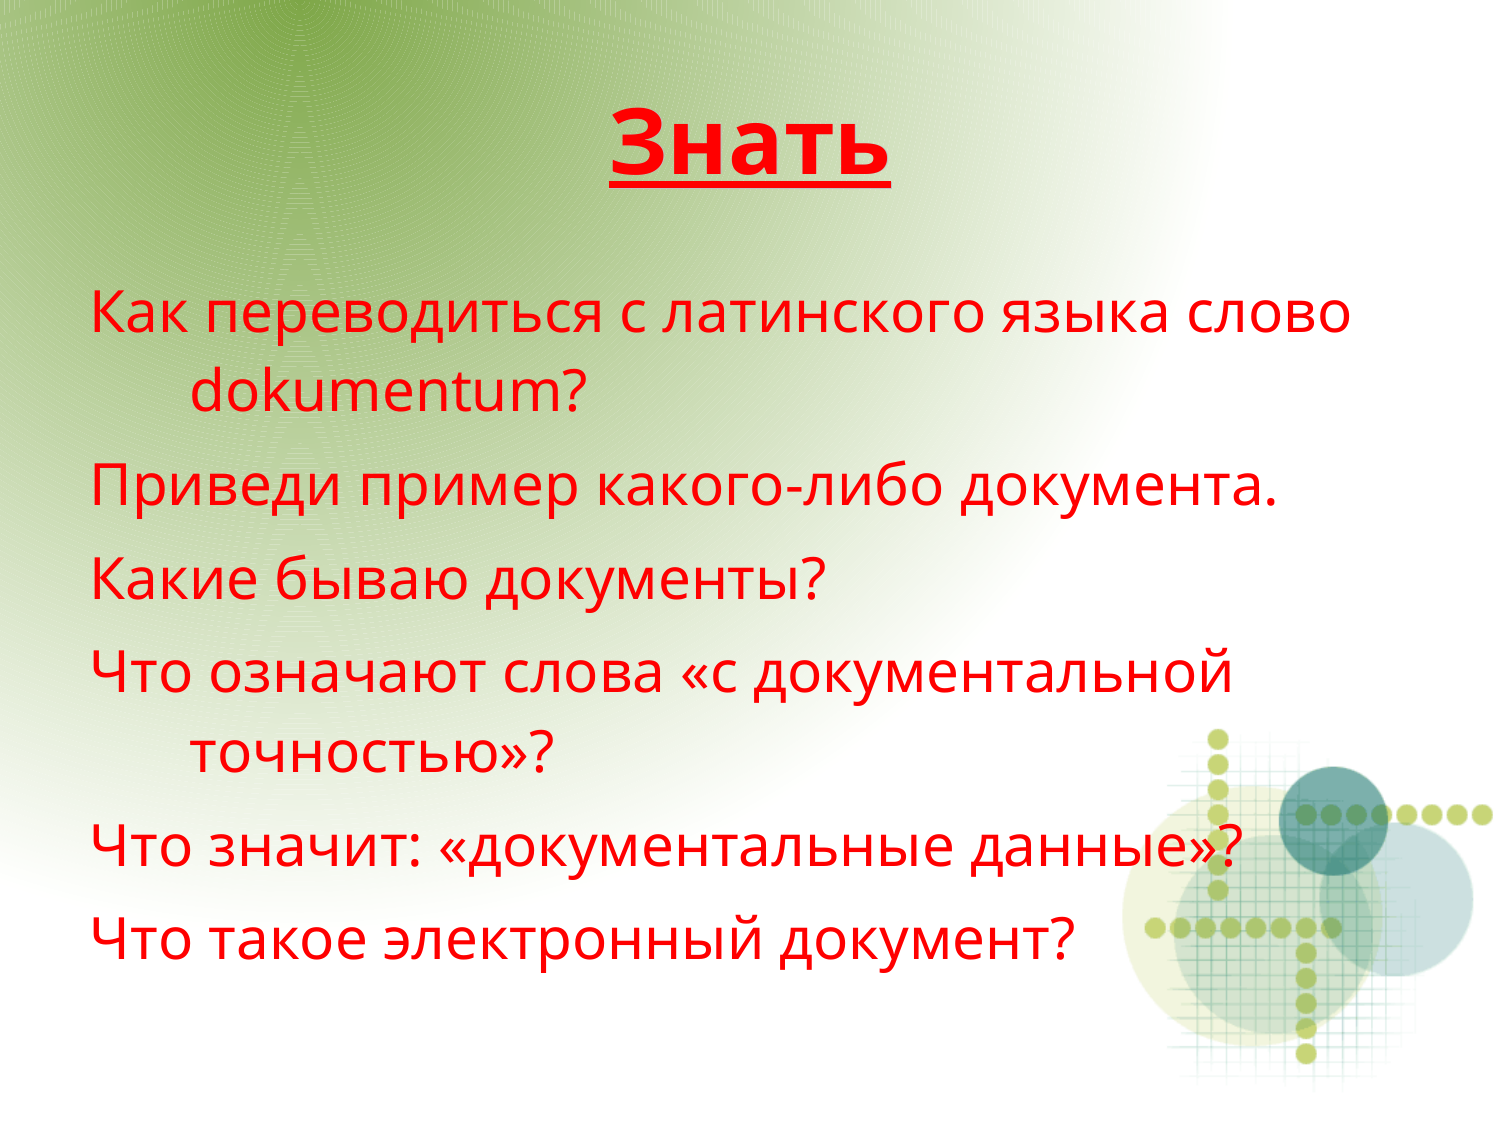

# Знать
Как переводиться с латинского языка слово dokumentum?
Приведи пример какого-либо документа.
Какие бываю документы?
Что означают слова «с документальной точностью»?
Что значит: «документальные данные»?
Что такое электронный документ?